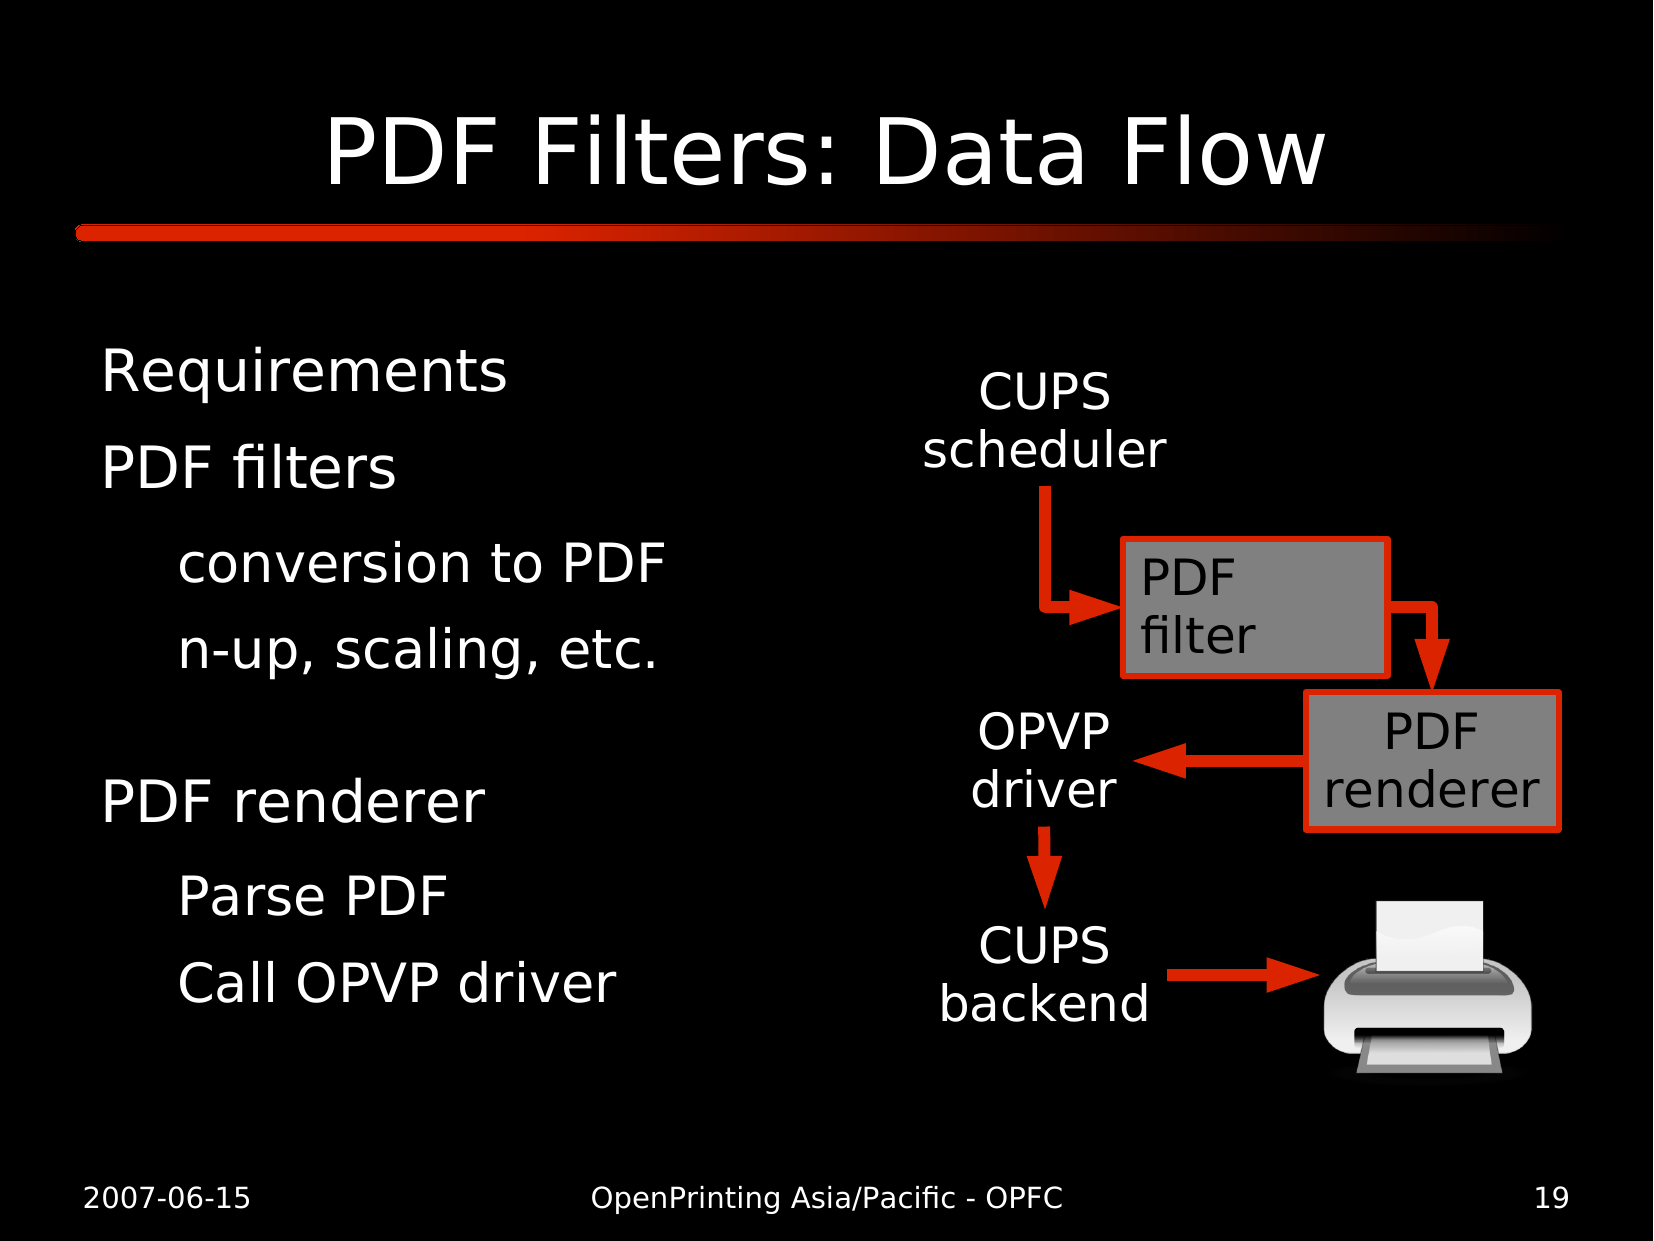

# PDF Filters: Data Flow
Requirements
PDF filters
conversion to PDF
n-up, scaling, etc.
PDF renderer
Parse PDF
Call OPVP driver
CUPS
scheduler
PDF filter
PDF
renderer
OPVP
driver
CUPS
backend
2007-06-15
OpenPrinting Asia/Pacific - OPFC
19